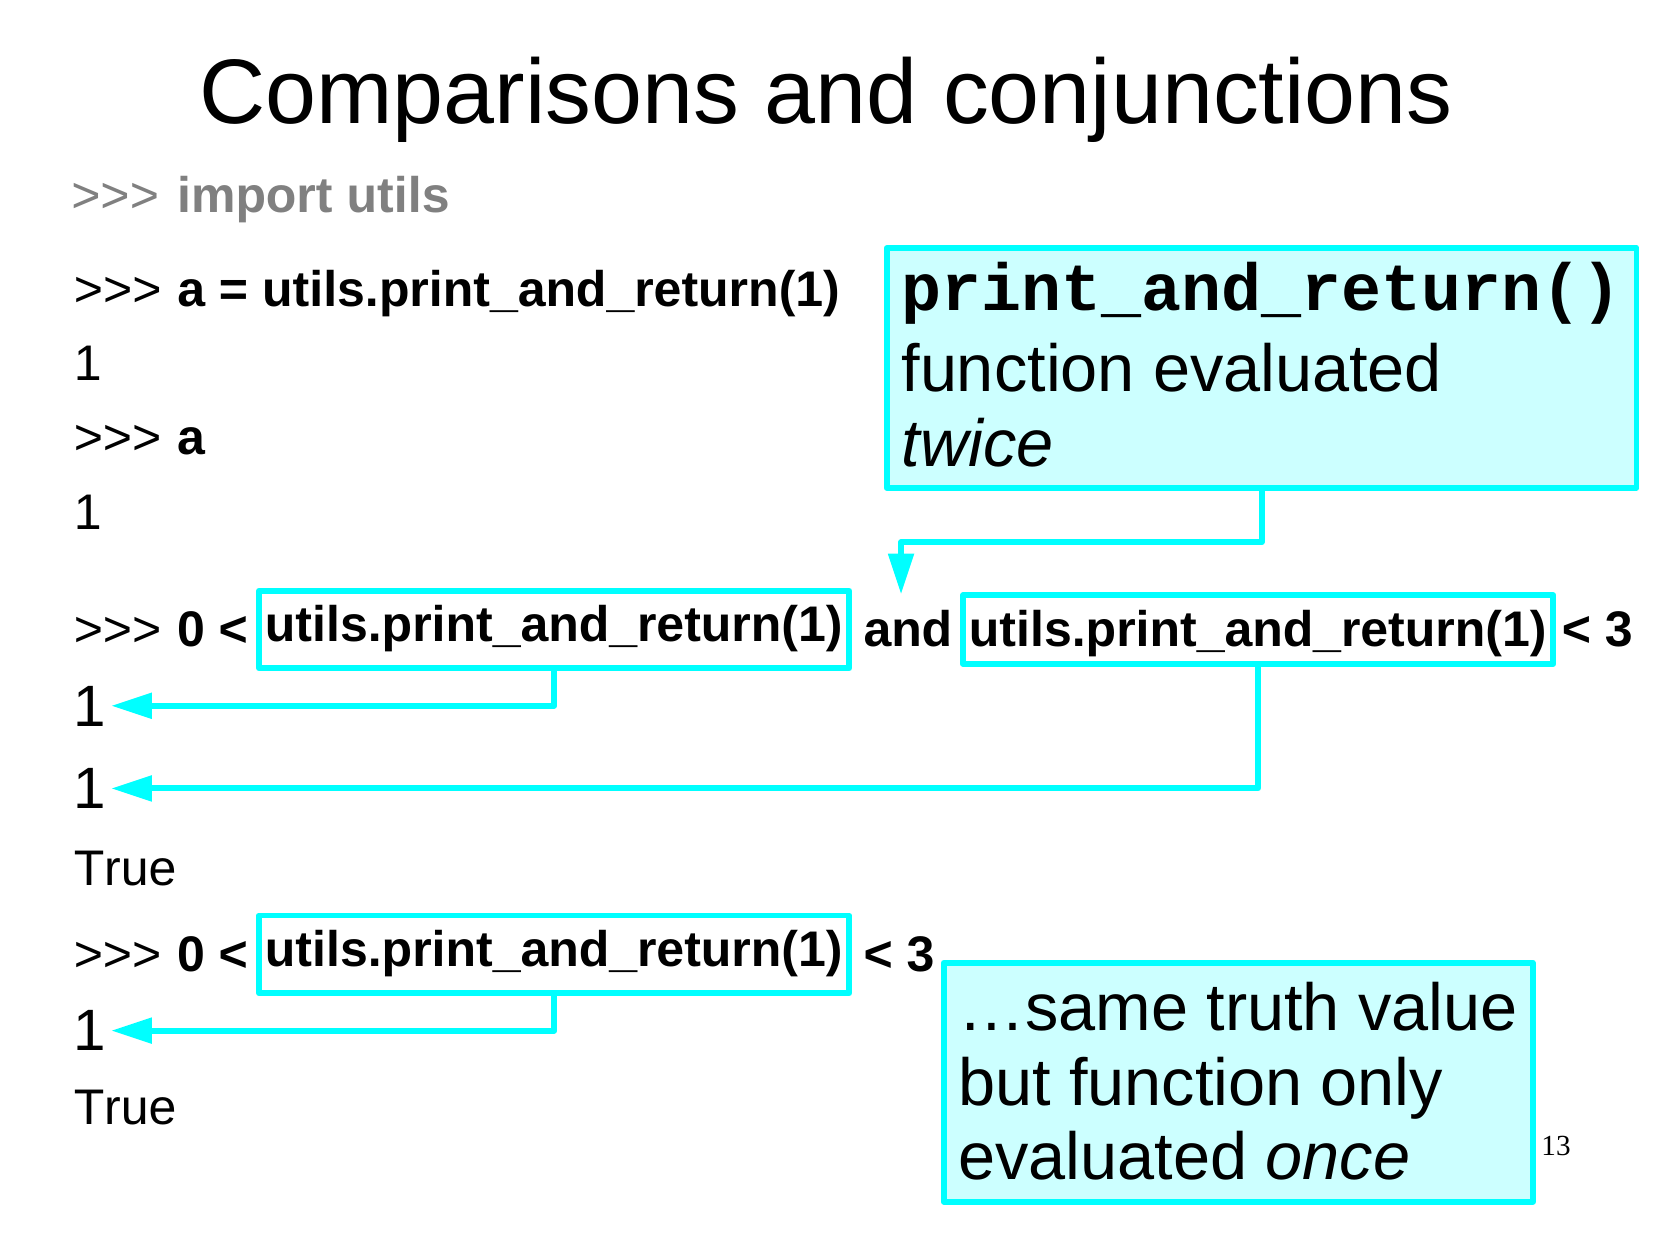

Comparisons and conjunctions
>>>
import utils
print_and_return()
function evaluated
twice
>>>
a = utils.print_and_return(1)
1
>>>
a
1
utils.print_and_return(1)
>>>
0 <
 and
 < 3
utils.print_and_return(1)
1
1
True
utils.print_and_return(1)
>>>
0 <
 < 3
…same truth value
but function only
evaluated once
1
True
13